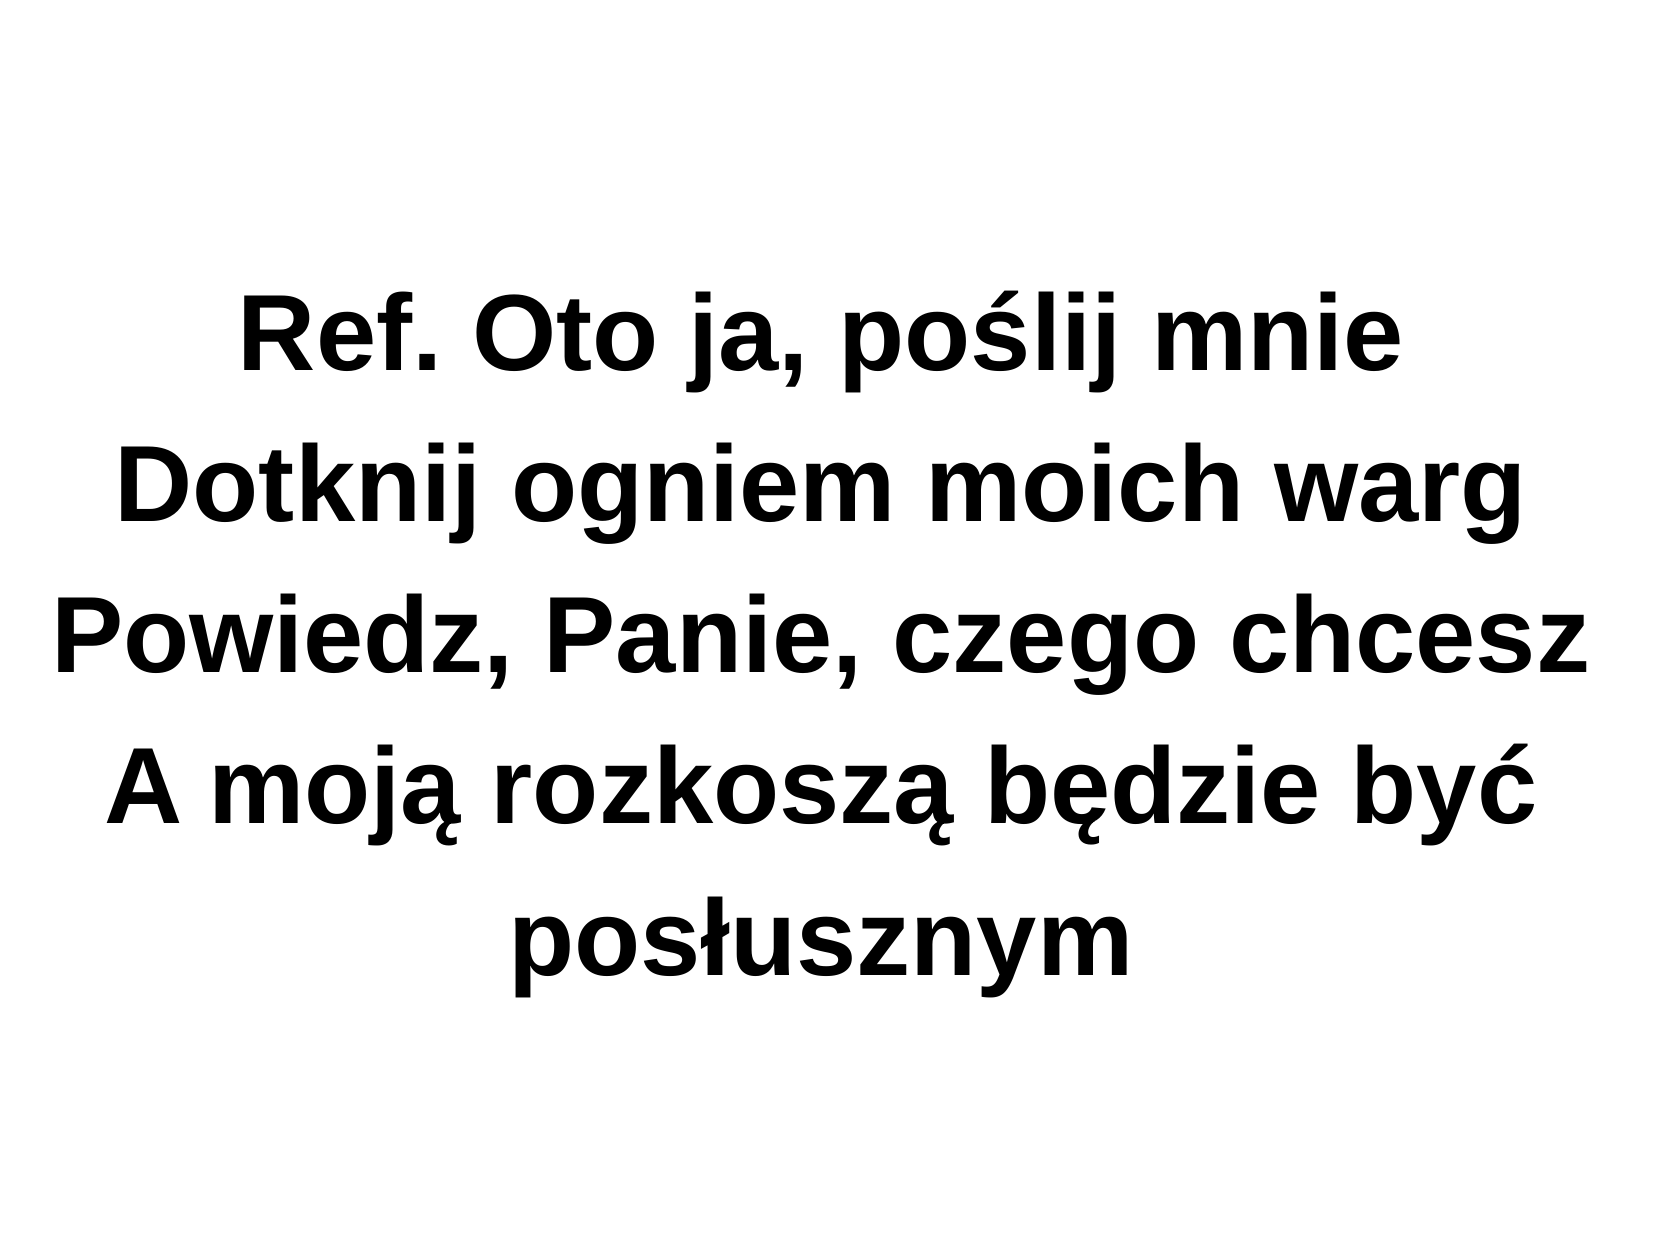

# Ref. Oto ja, poślij mnie
Dotknij ogniem moich warg
Powiedz, Panie, czego chcesz
A moją rozkoszą będzie być posłusznym